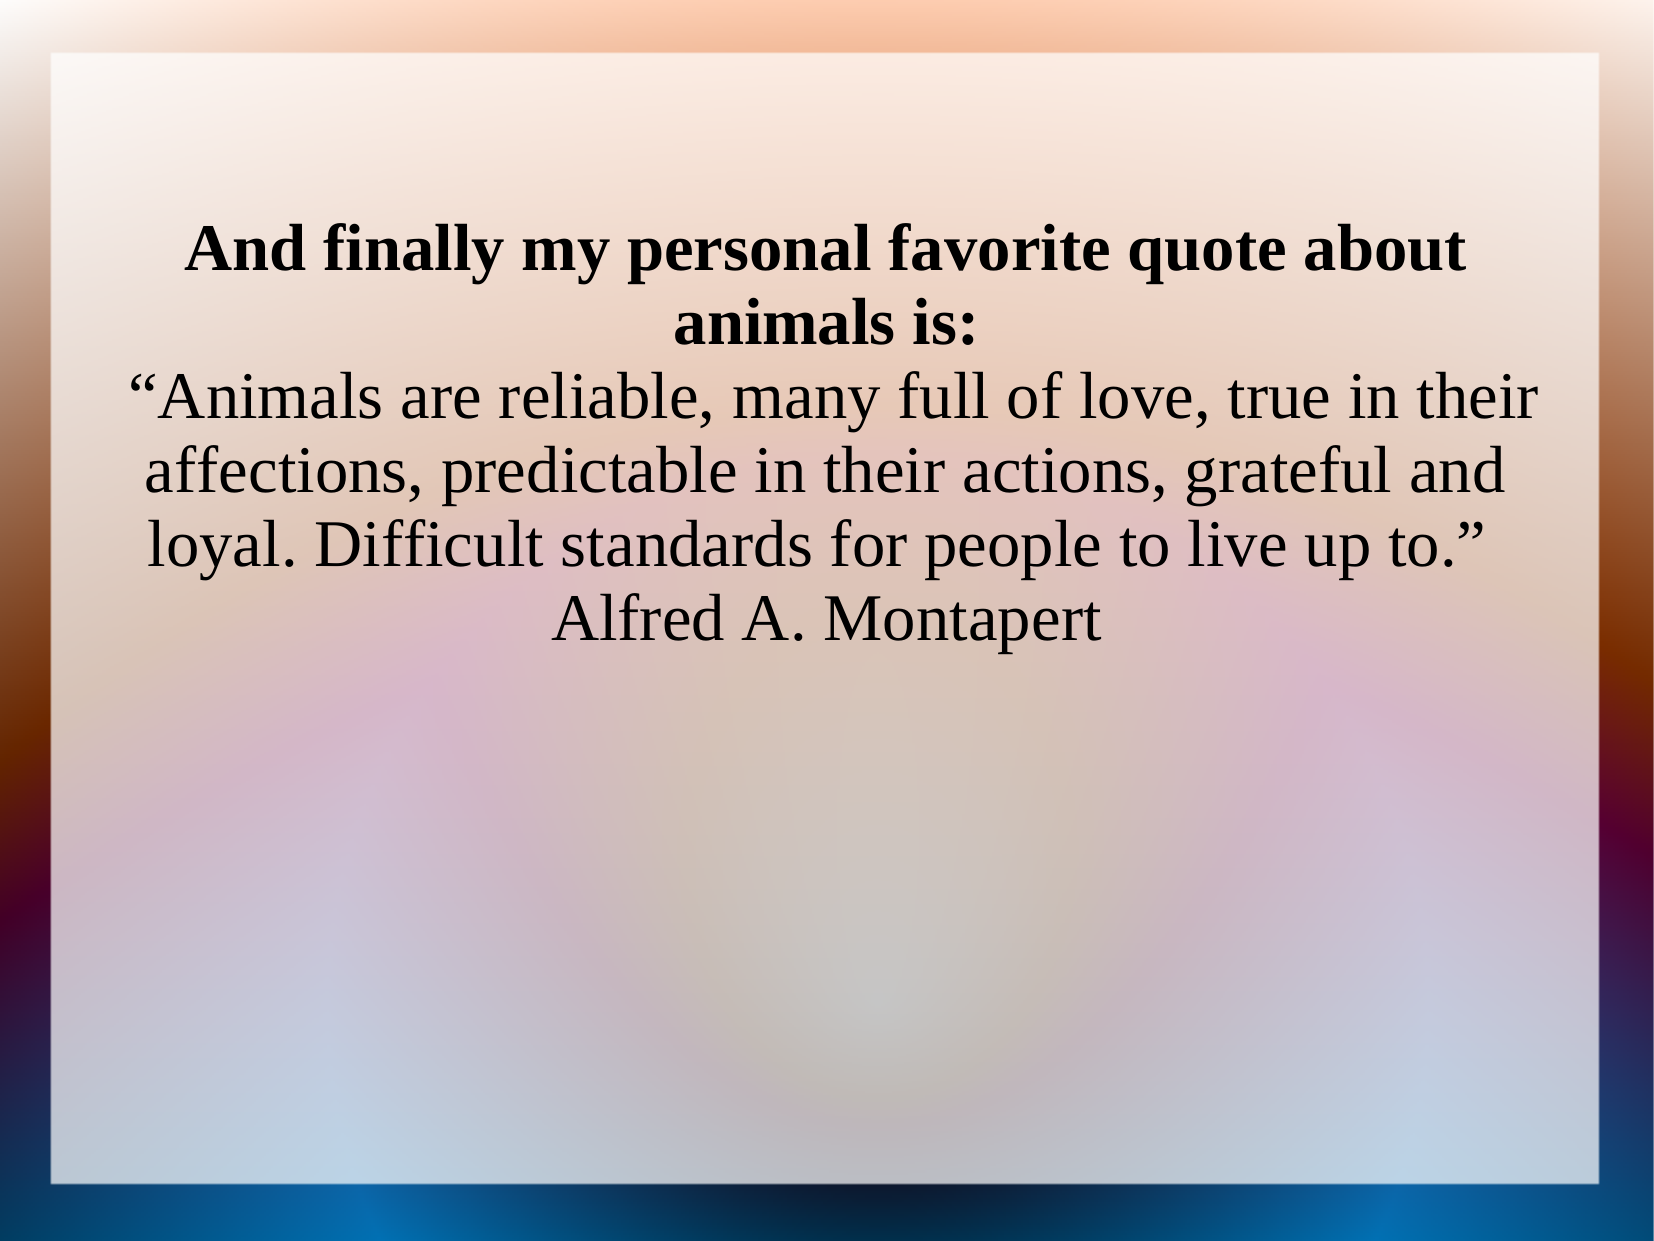

# And finally my personal favorite quote about animals is:
 “Animals are reliable, many full of love, true in their affections, predictable in their actions, grateful and loyal. Difficult standards for people to live up to.” Alfred A. Montapert